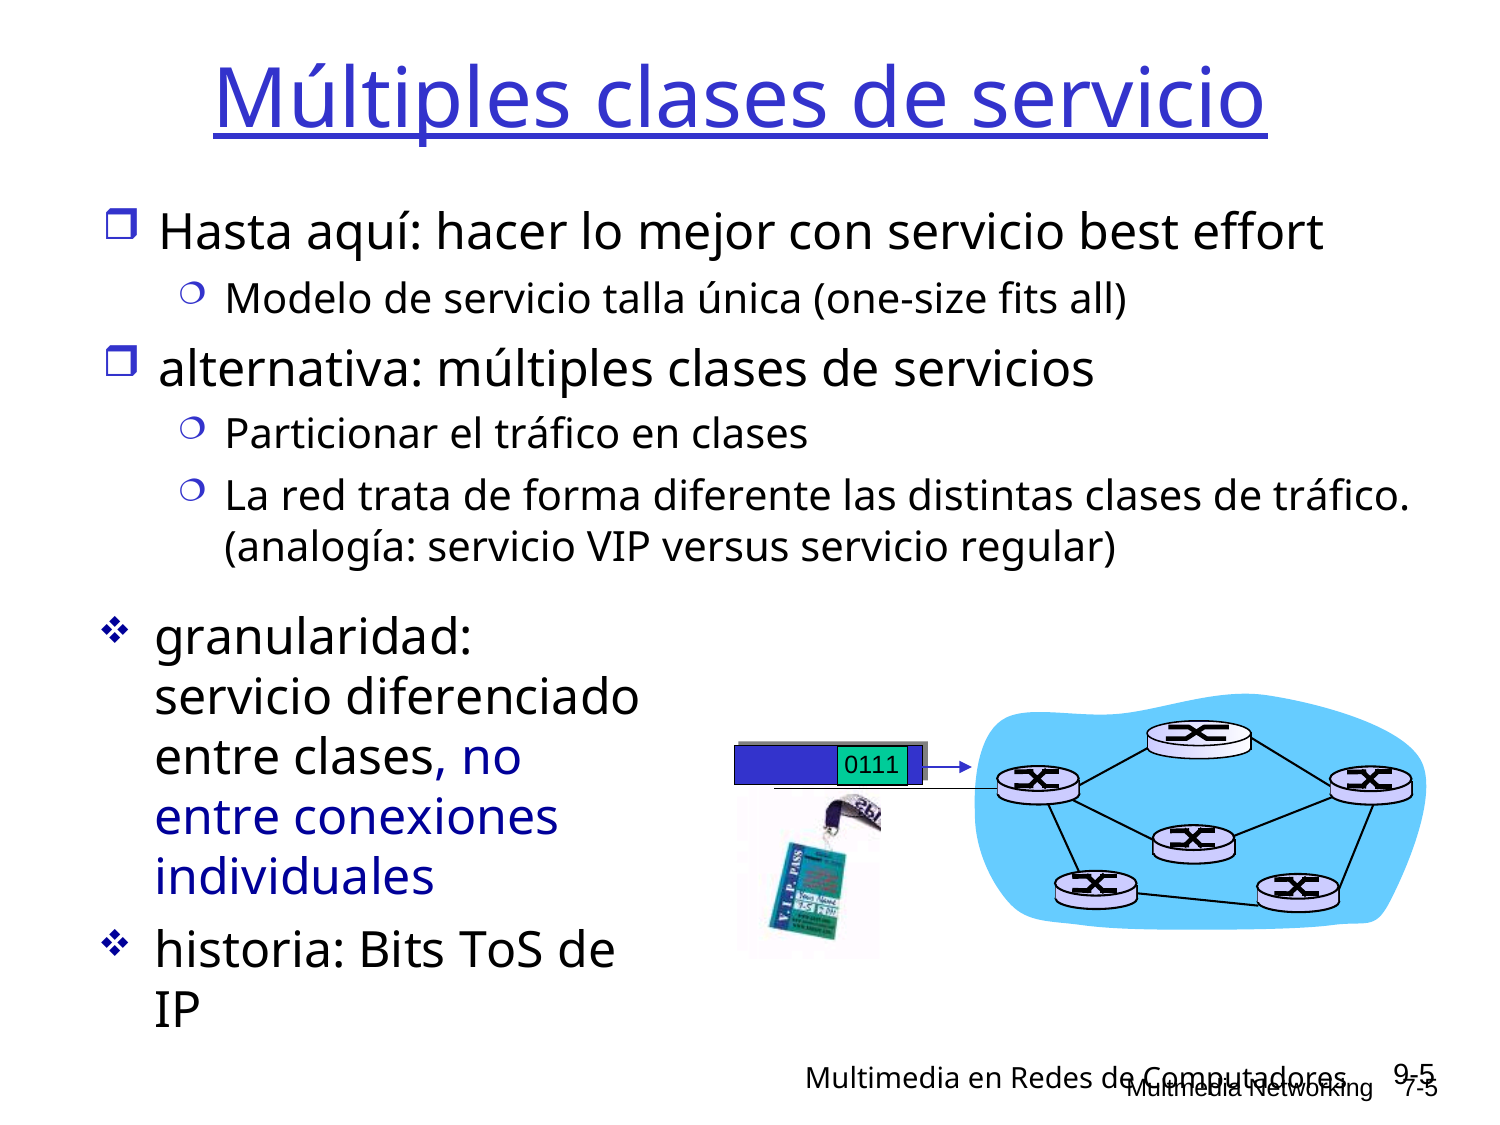

# Múltiples clases de servicio
Hasta aquí: hacer lo mejor con servicio best effort
Modelo de servicio talla única (one-size fits all)
alternativa: múltiples clases de servicios
Particionar el tráfico en clases
La red trata de forma diferente las distintas clases de tráfico. (analogía: servicio VIP versus servicio regular)
granularidad: servicio diferenciado entre clases, no entre conexiones individuales
historia: Bits ToS de IP
0111
5
Multmedia Networking
7-5